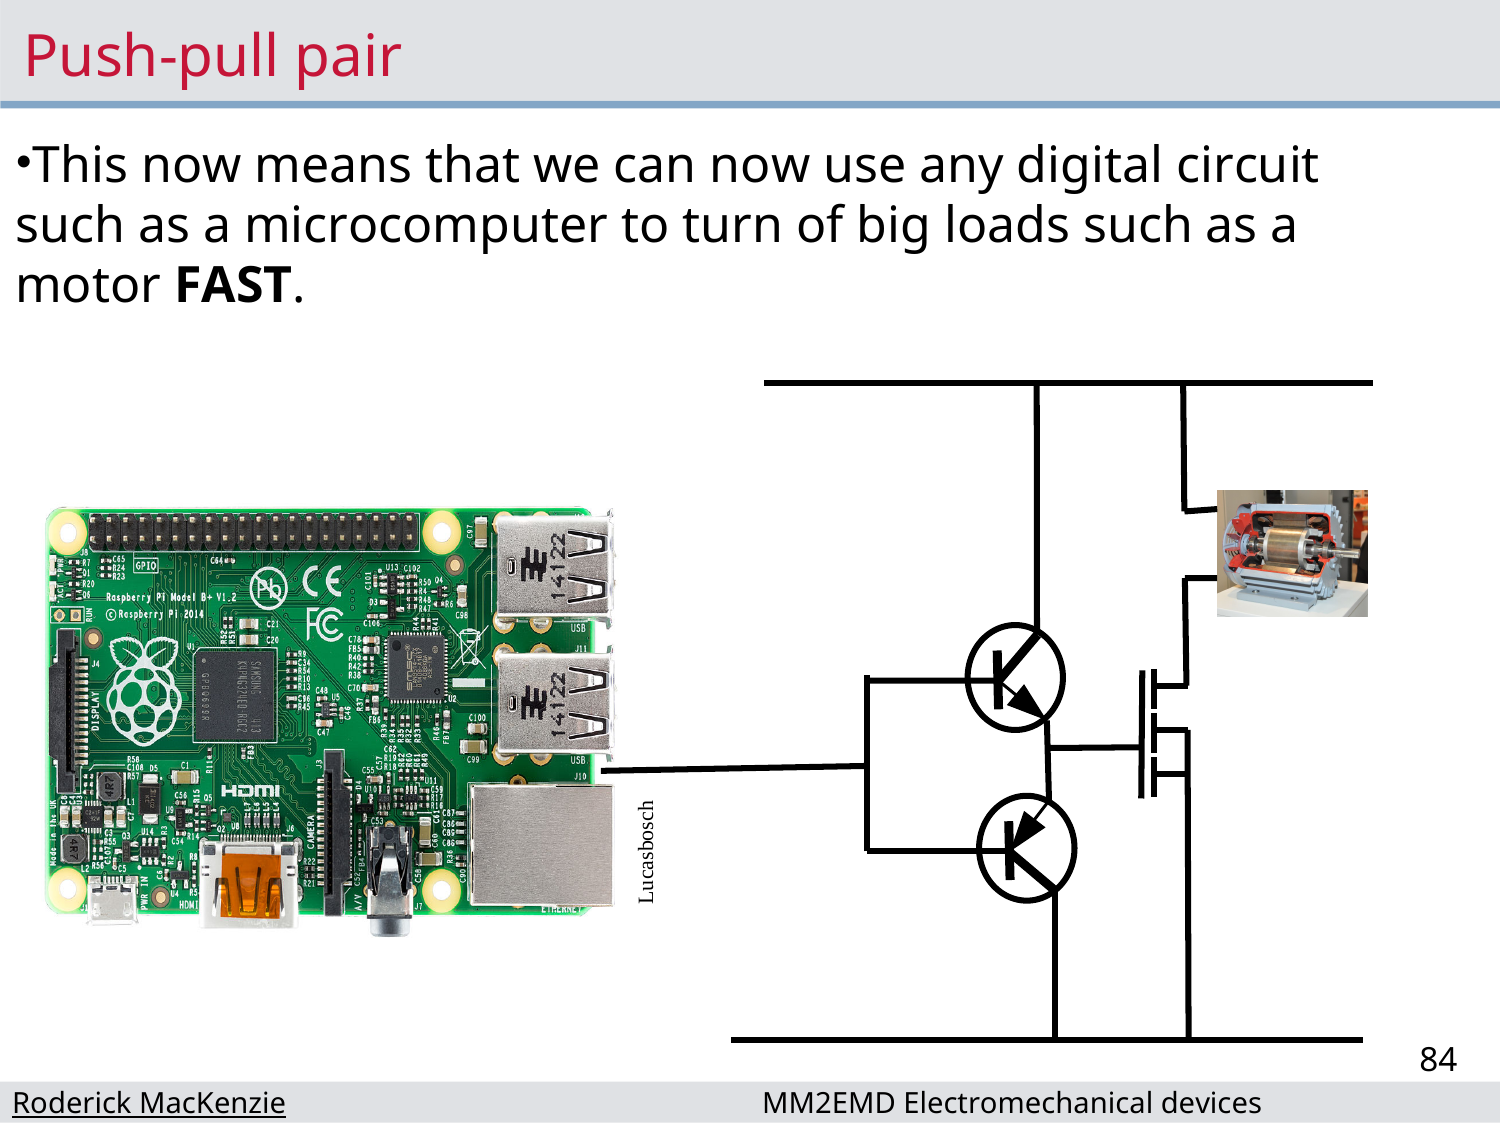

Push-pull pair
# Push pull pair
This now means that we can now use any digital circuit such as a microcomputer to turn of big loads such as a motor FAST.
Lucasbosch